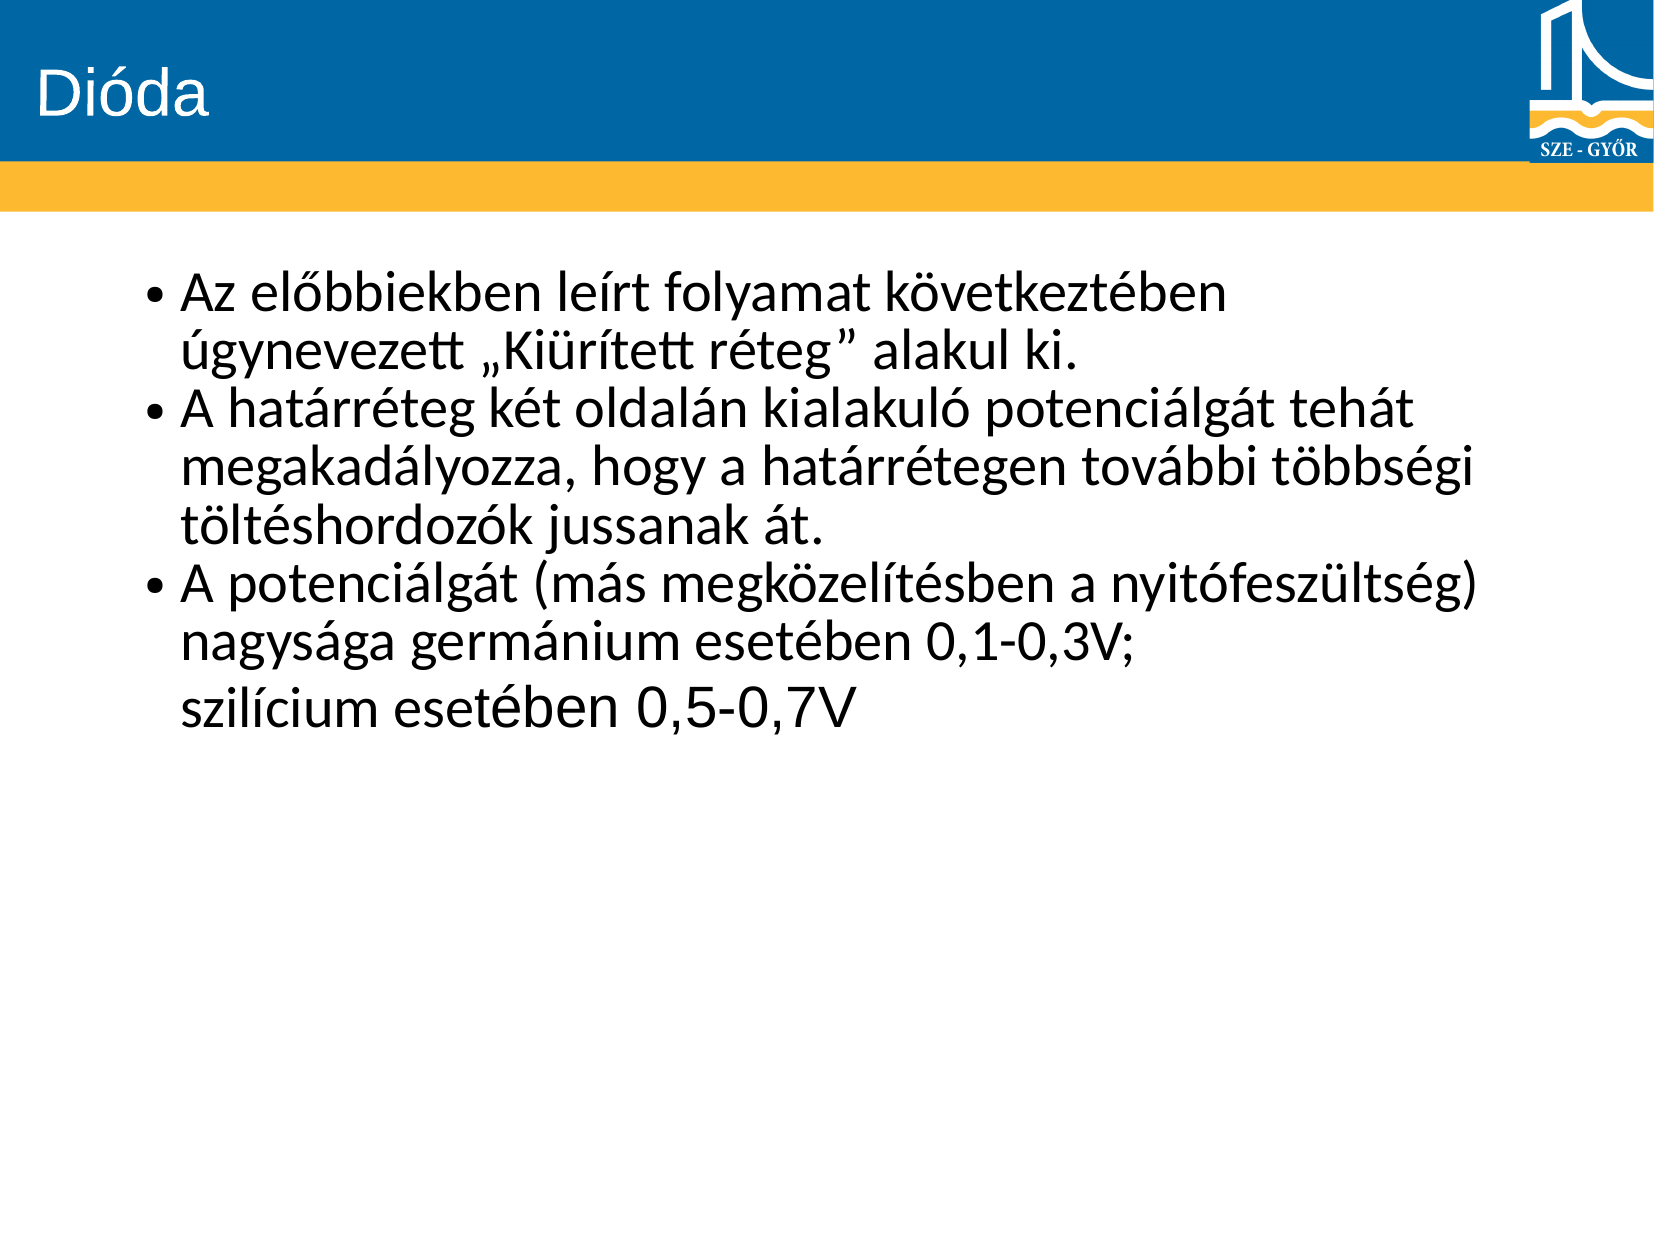

Dióda
Az előbbiekben leírt folyamat következtében úgynevezett „Kiürített réteg” alakul ki.
A határréteg két oldalán kialakuló potenciálgát tehát megakadályozza, hogy a határrétegen további többségi töltéshordozók jussanak át.
A potenciálgát (más megközelítésben a nyitófeszültség) nagysága germánium esetében 0,1-0,3V;
szilícium esetében 0,5-0,7V